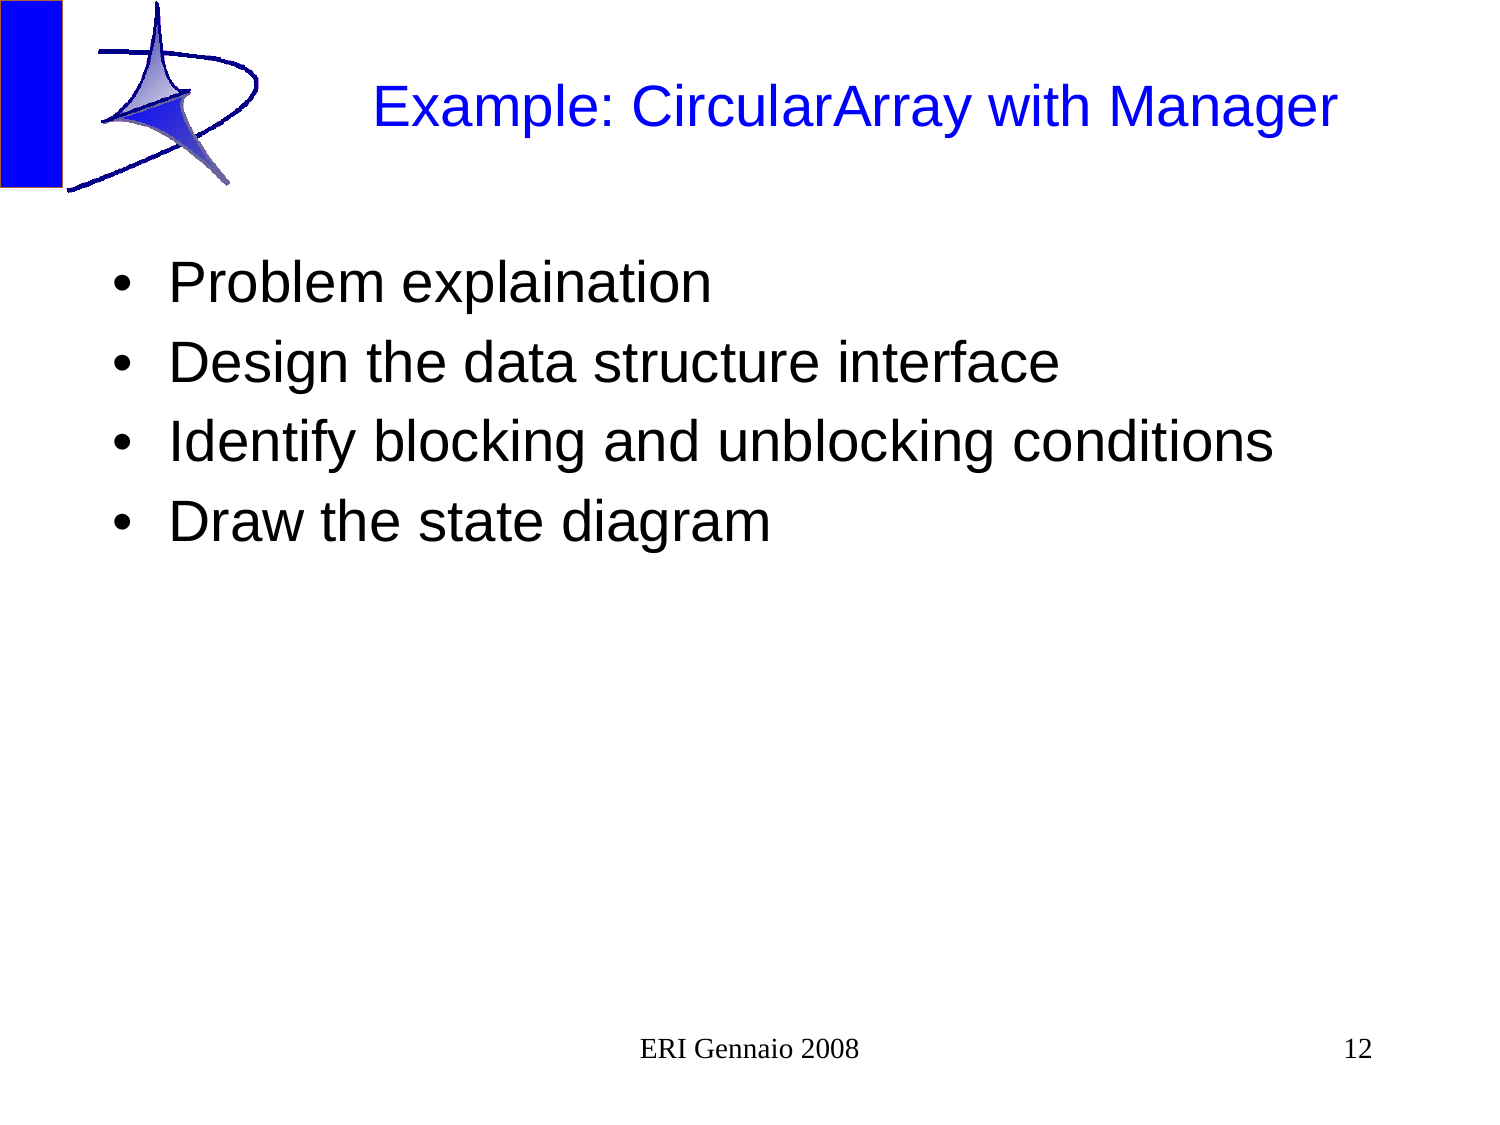

# Example: CircularArray with Manager
Problem explaination
Design the data structure interface
Identify blocking and unblocking conditions
Draw the state diagram
ERI Gennaio 2008
12